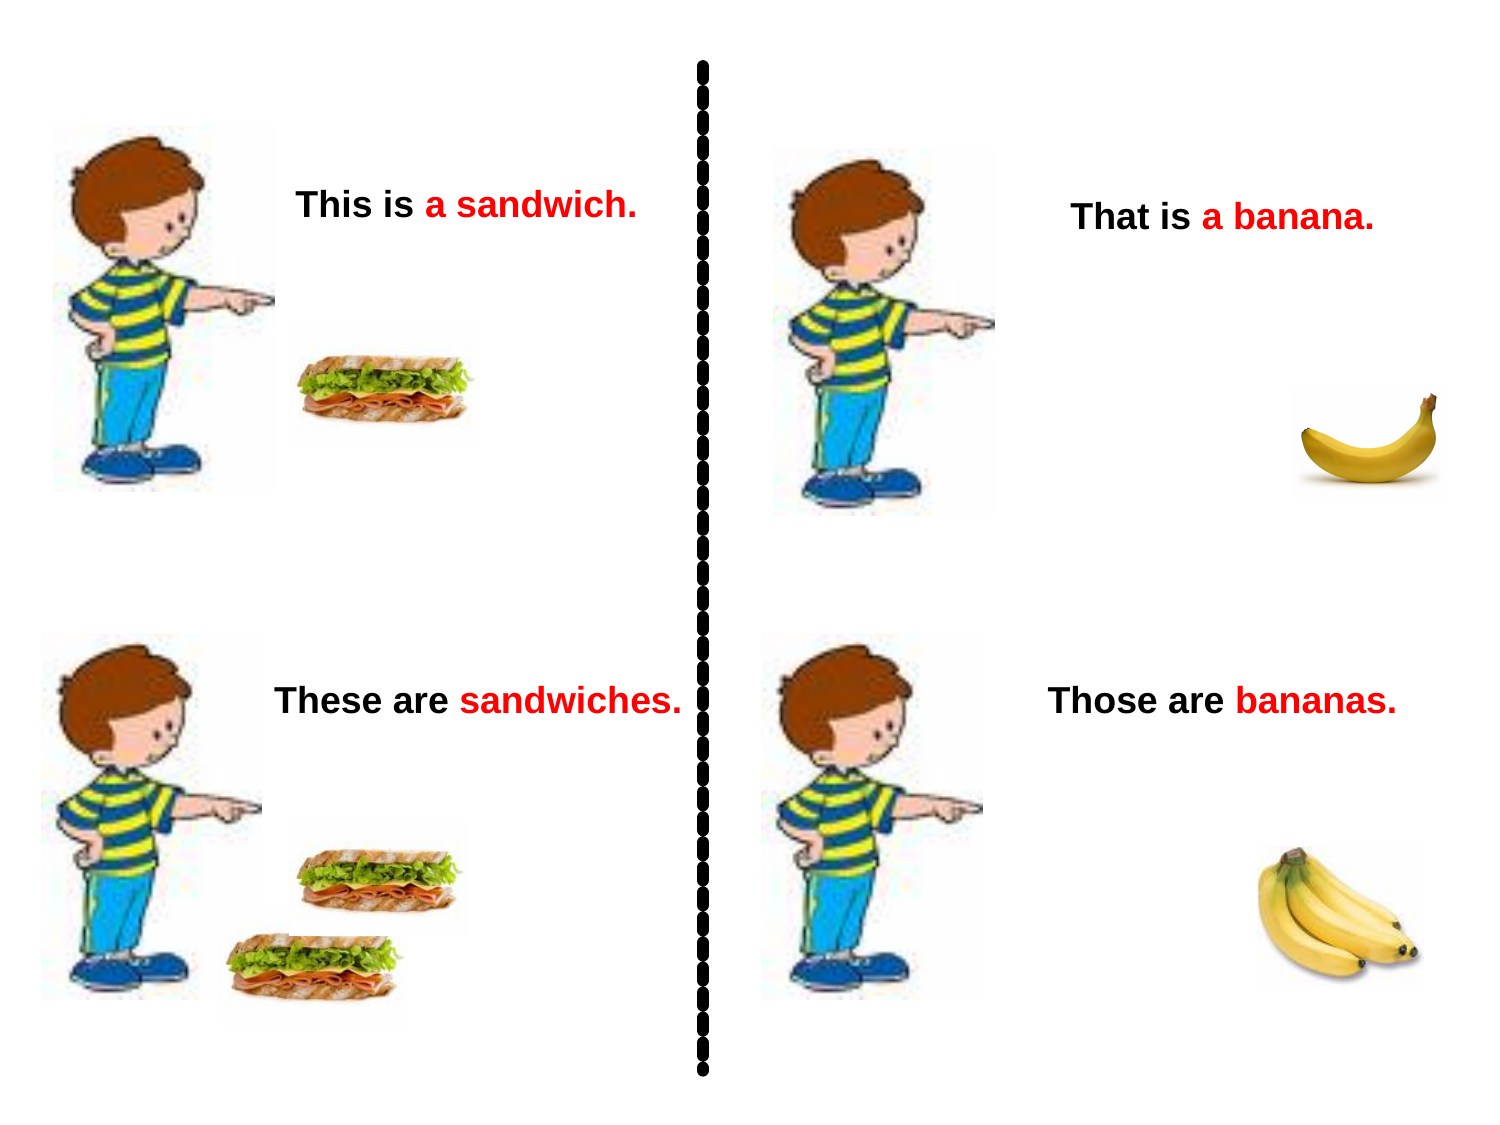

This is a sandwich.
That is a banana.
These are sandwiches.
Those are bananas.